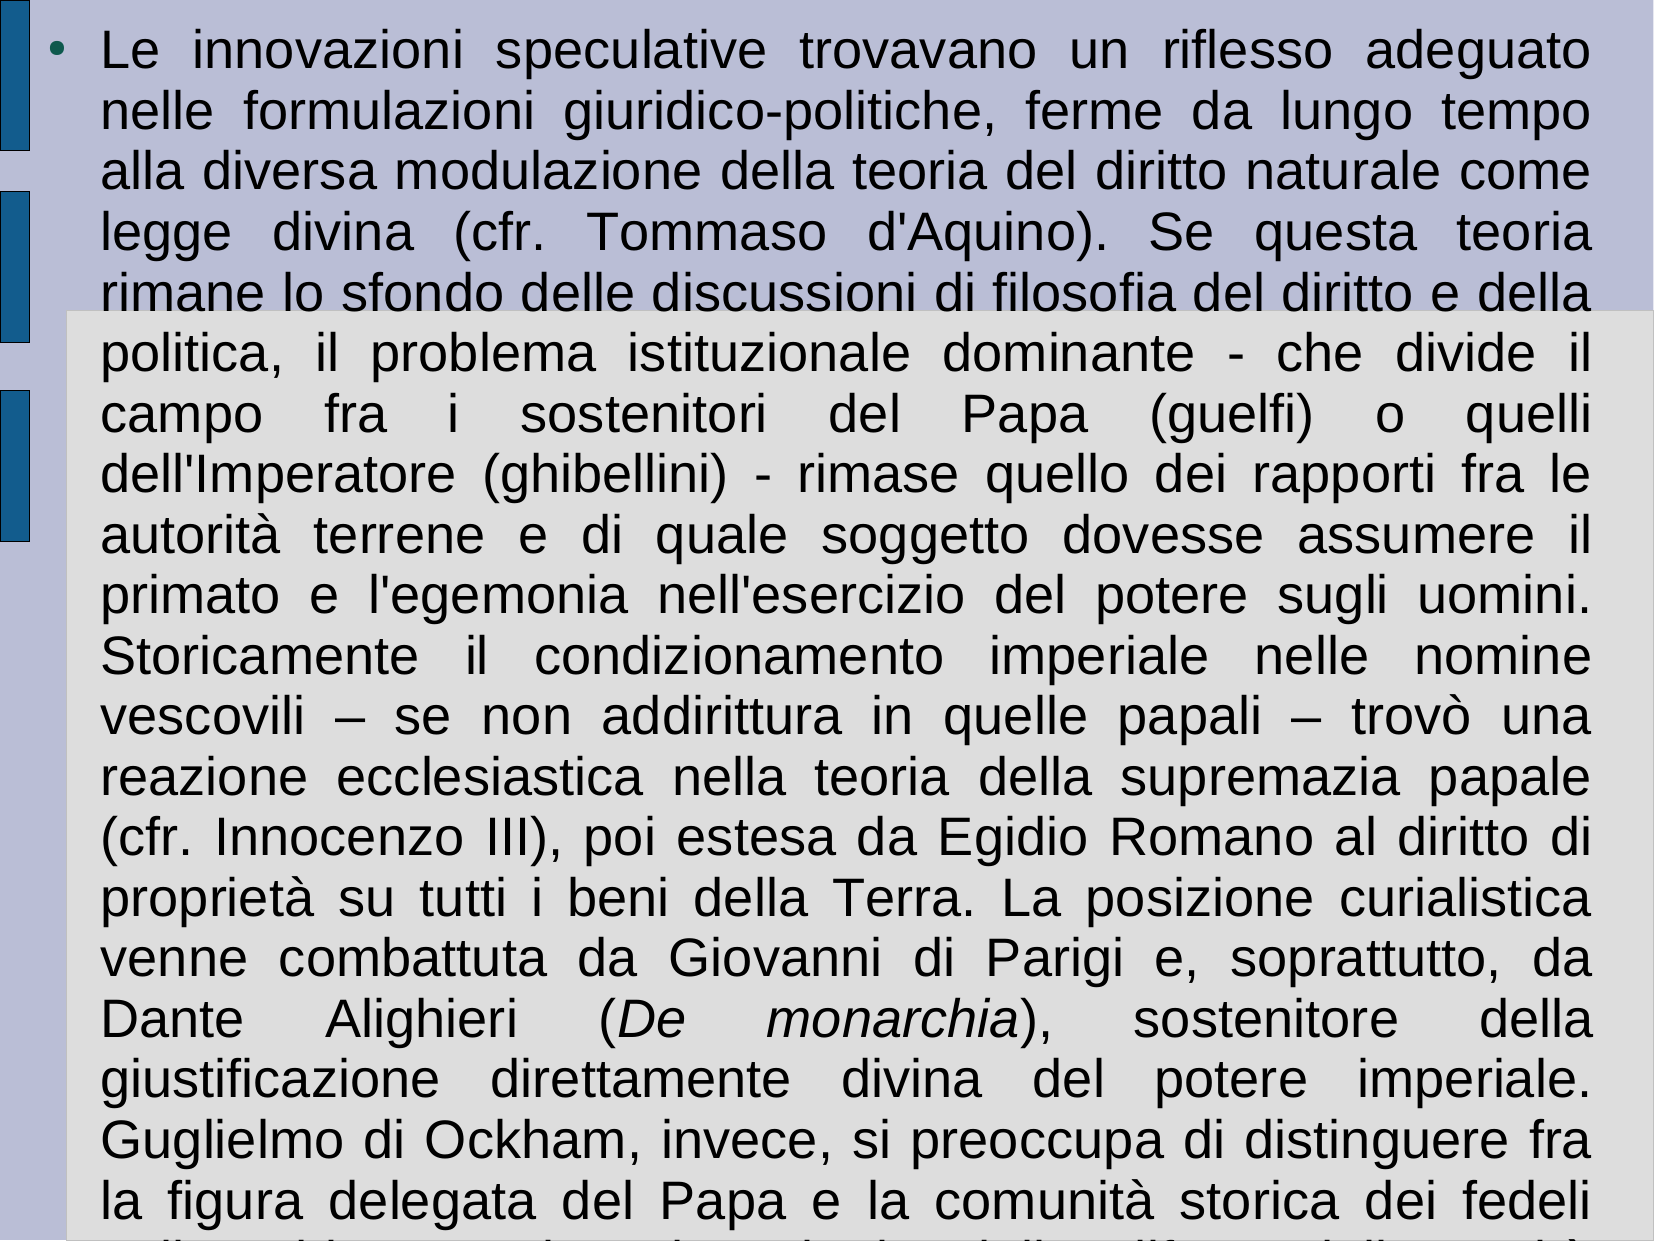

Le innovazioni speculative trovavano un riflesso adeguato nelle formulazioni giuridico-politiche, ferme da lungo tempo alla diversa modulazione della teoria del diritto naturale come legge divina (cfr. Tommaso d'Aquino). Se questa teoria rimane lo sfondo delle discussioni di filosofia del diritto e della politica, il problema istituzionale dominante - che divide il campo fra i sostenitori del Papa (guelfi) o quelli dell'Imperatore (ghibellini) - rimase quello dei rapporti fra le autorità terrene e di quale soggetto dovesse assumere il primato e l'egemonia nell'esercizio del potere sugli uomini. Storicamente il condizionamento imperiale nelle nomine vescovili – se non addirittura in quelle papali – trovò una reazione ecclesiastica nella teoria della supremazia papale (cfr. Innocenzo III), poi estesa da Egidio Romano al diritto di proprietà su tutti i beni della Terra. La posizione curialistica venne combattuta da Giovanni di Parigi e, soprattutto, da Dante Alighieri (De monarchia), sostenitore della giustificazione direttamente divina del potere imperiale. Guglielmo di Ockham, invece, si preoccupa di distinguere fra la figura delegata del Papa e la comunità storica dei fedeli nella Chiesa, unica depositaria della difesa delle verità religiose.
#